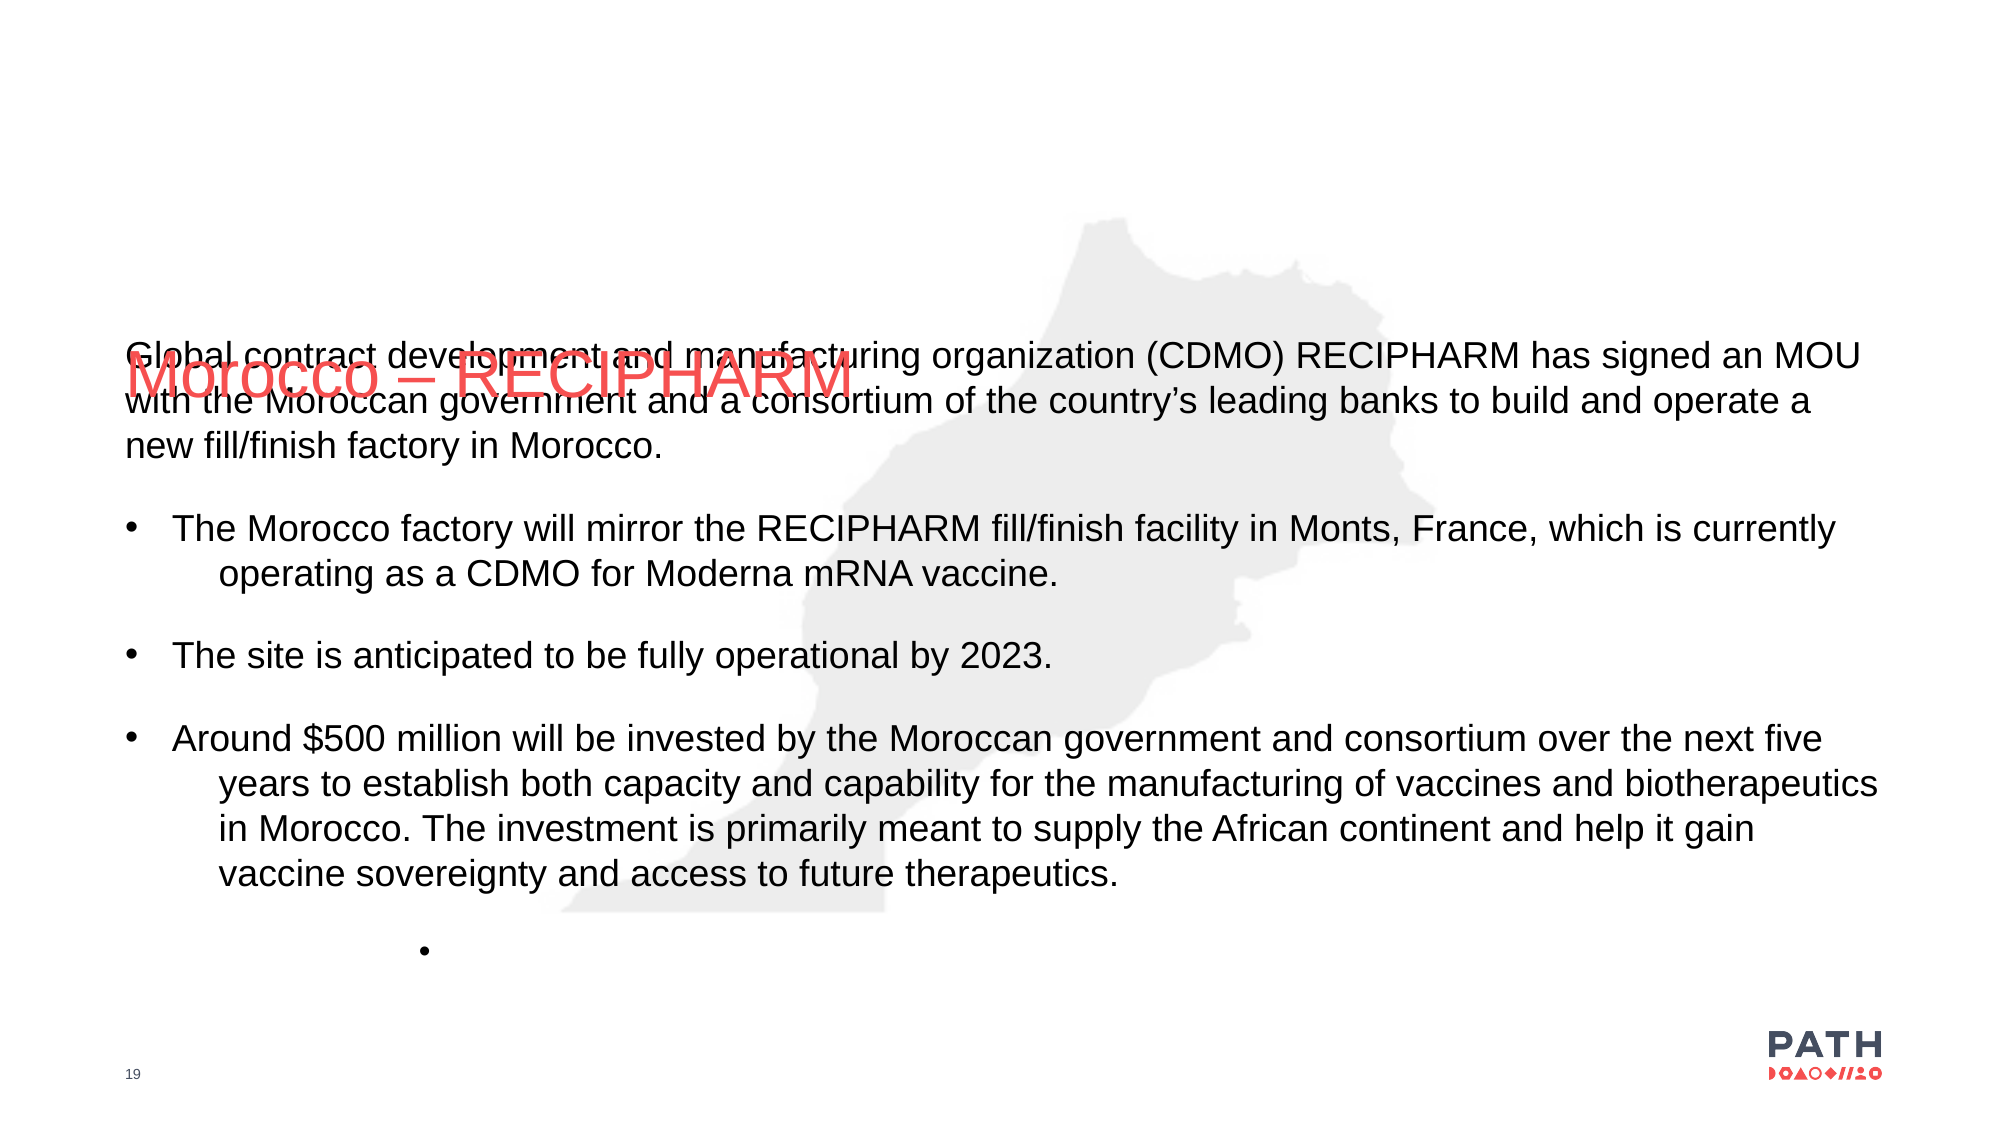

# Global contract development and manufacturing organization (CDMO) RECIPHARM has signed an MOU with the Moroccan government and a consortium of the country’s leading banks to build and operate a new fill/finish factory in Morocco.
The Morocco factory will mirror the RECIPHARM fill/finish facility in Monts, France, which is currently operating as a CDMO for Moderna mRNA vaccine.
The site is anticipated to be fully operational by 2023.
Around $500 million will be invested by the Moroccan government and consortium over the next five years to establish both capacity and capability for the manufacturing of vaccines and biotherapeutics in Morocco. The investment is primarily meant to supply the African continent and help it gain vaccine sovereignty and access to future therapeutics.
Morocco – RECIPHARM